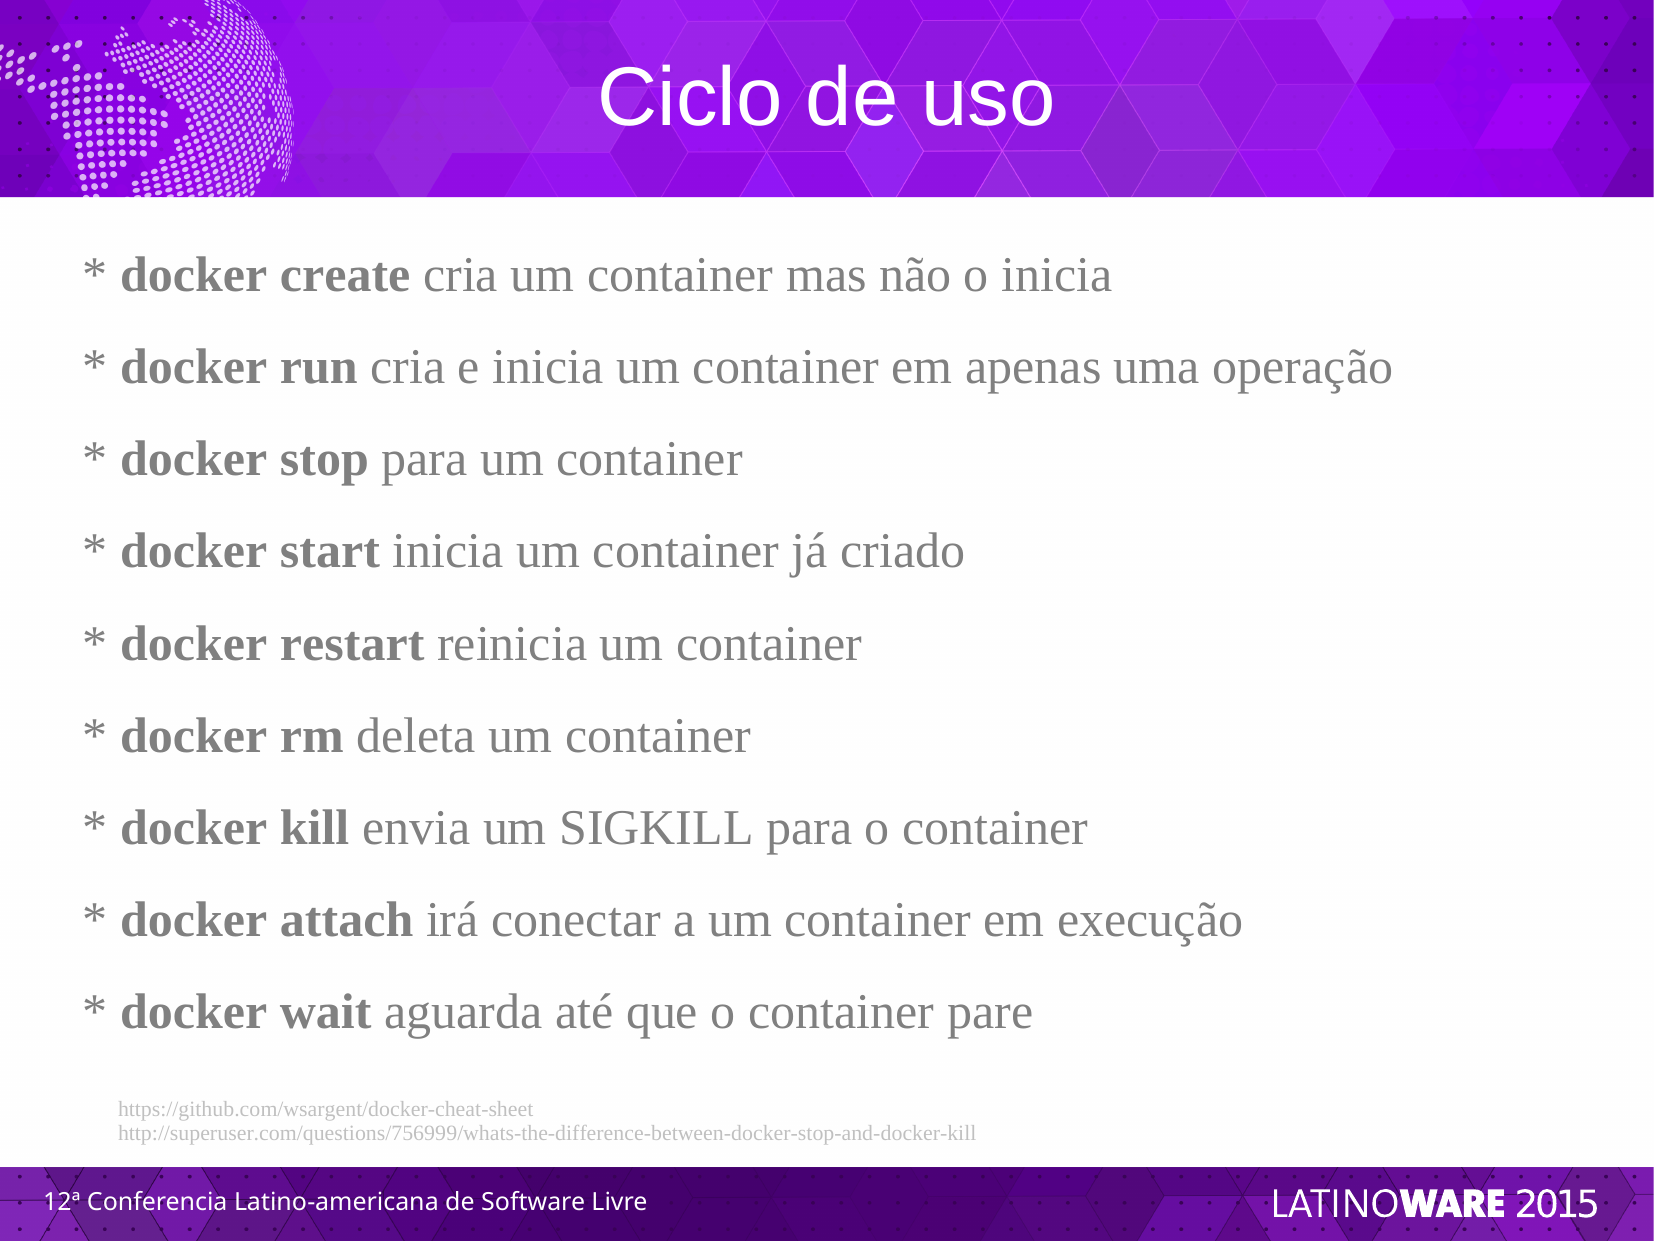

Ciclo de uso
* docker create cria um container mas não o inicia
* docker run cria e inicia um container em apenas uma operação
* docker stop para um container
* docker start inicia um container já criado
* docker restart reinicia um container
* docker rm deleta um container
* docker kill envia um SIGKILL para o container
* docker attach irá conectar a um container em execução
* docker wait aguarda até que o container pare
https://github.com/wsargent/docker-cheat-sheet
http://superuser.com/questions/756999/whats-the-difference-between-docker-stop-and-docker-kill
12ª Conferencia Latino-americana de Software Livre